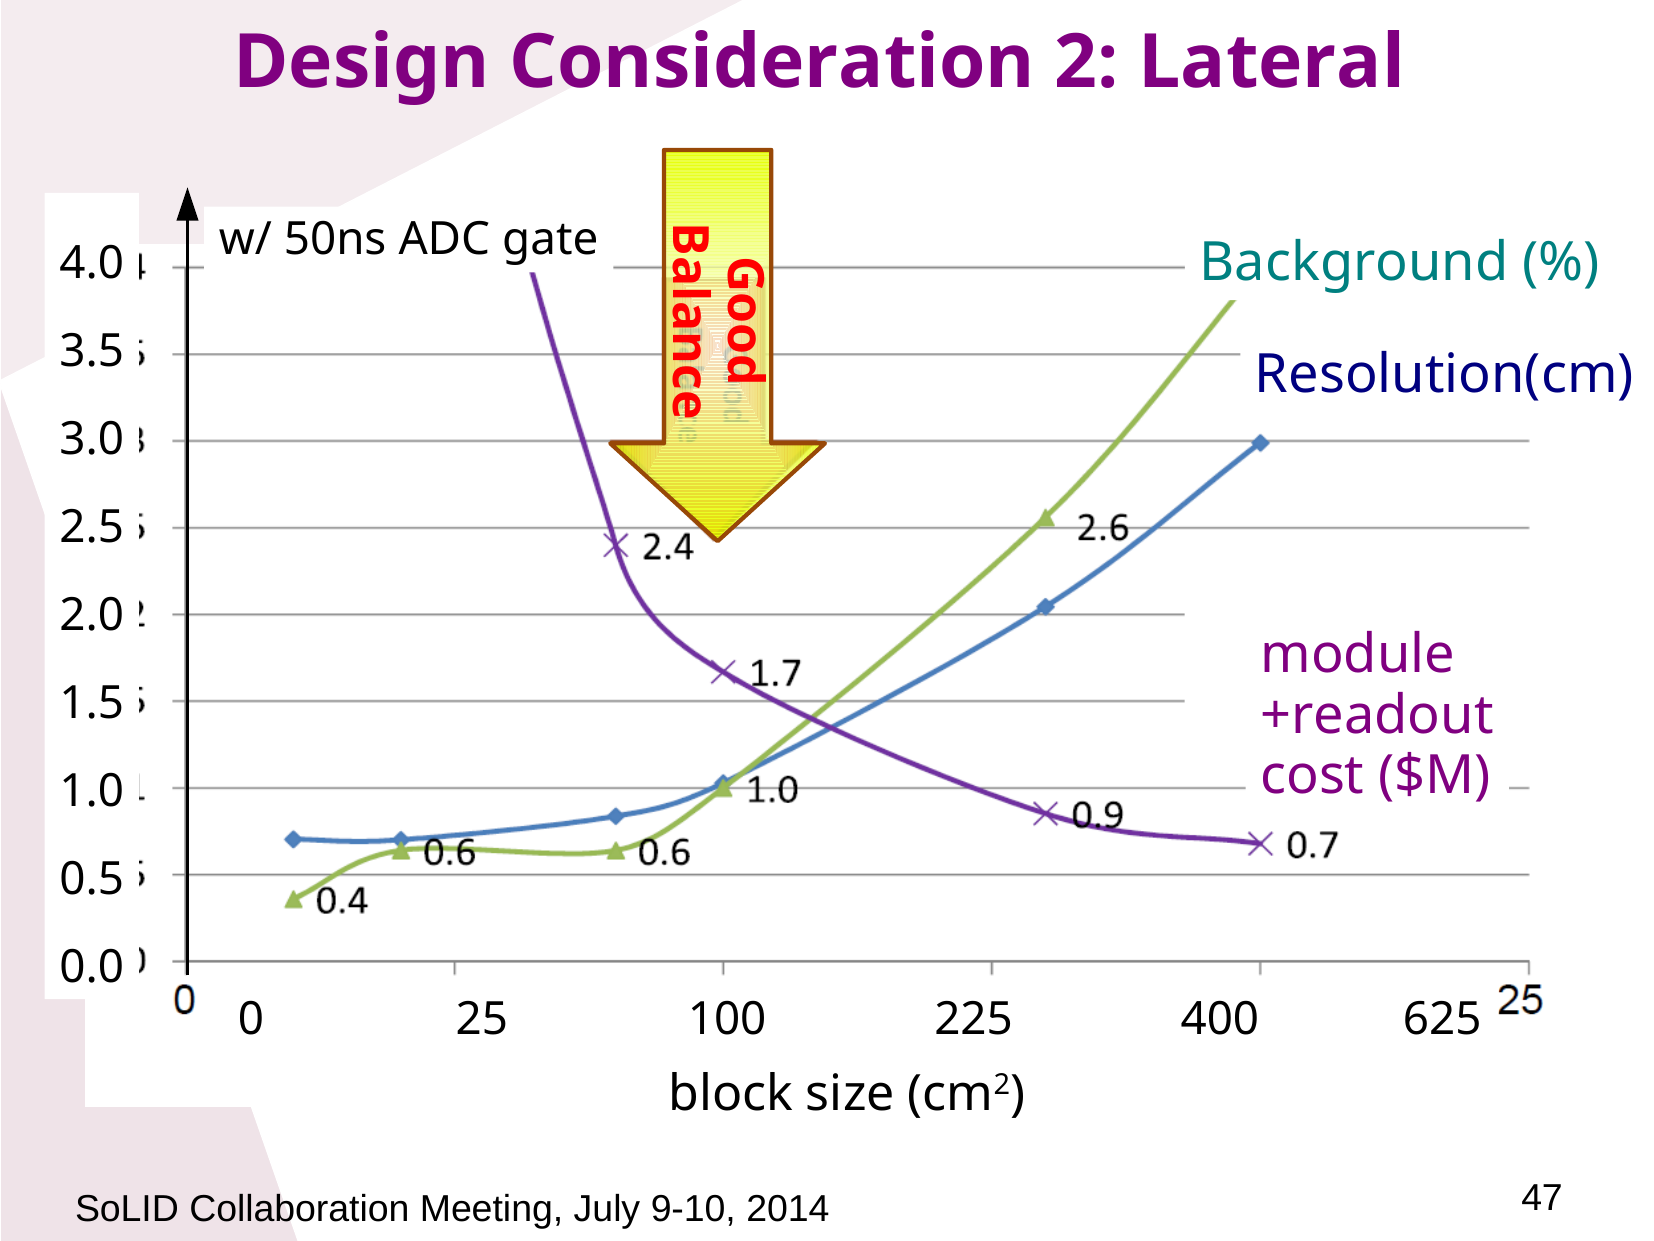

# Design Consideration 2: Lateral
4.0
3.5
3.0
2.5
2.0
1.5
1.0
0.5
0.0
w/ 50ns ADC gate
Background (%)
Good Balance
Resolution(cm)
module
+readout
cost ($M)
0 25 100 225 400 625
block size (cm2)
47